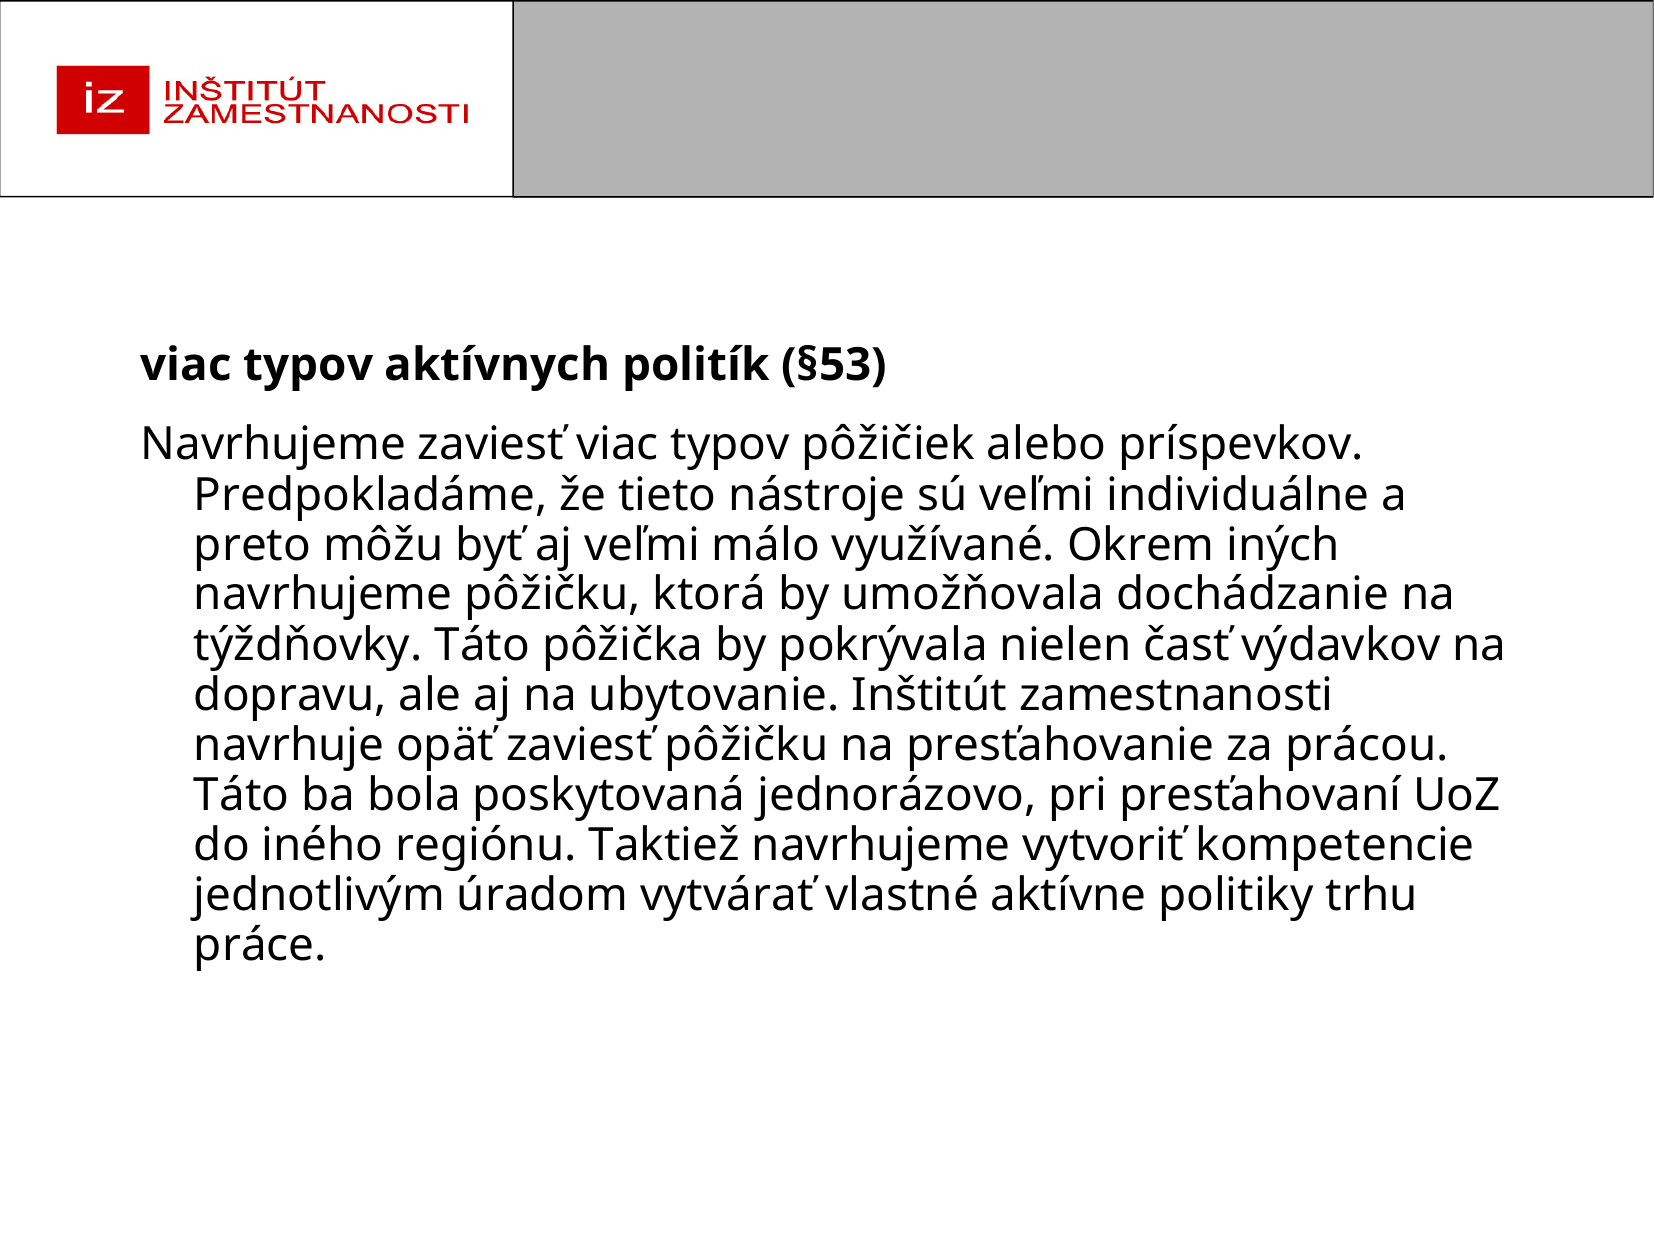

# viac typov aktívnych politík (§53)
Navrhujeme zaviesť viac typov pôžičiek alebo príspevkov. Predpokladáme, že tieto nástroje sú veľmi individuálne a preto môžu byť aj veľmi málo využívané. Okrem iných navrhujeme pôžičku, ktorá by umožňovala dochádzanie na týždňovky. Táto pôžička by pokrývala nielen časť výdavkov na dopravu, ale aj na ubytovanie. Inštitút zamestnanosti navrhuje opäť zaviesť pôžičku na presťahovanie za prácou. Táto ba bola poskytovaná jednorázovo, pri presťahovaní UoZ do iného regiónu. Taktiež navrhujeme vytvoriť kompetencie jednotlivým úradom vytvárať vlastné aktívne politiky trhu práce.